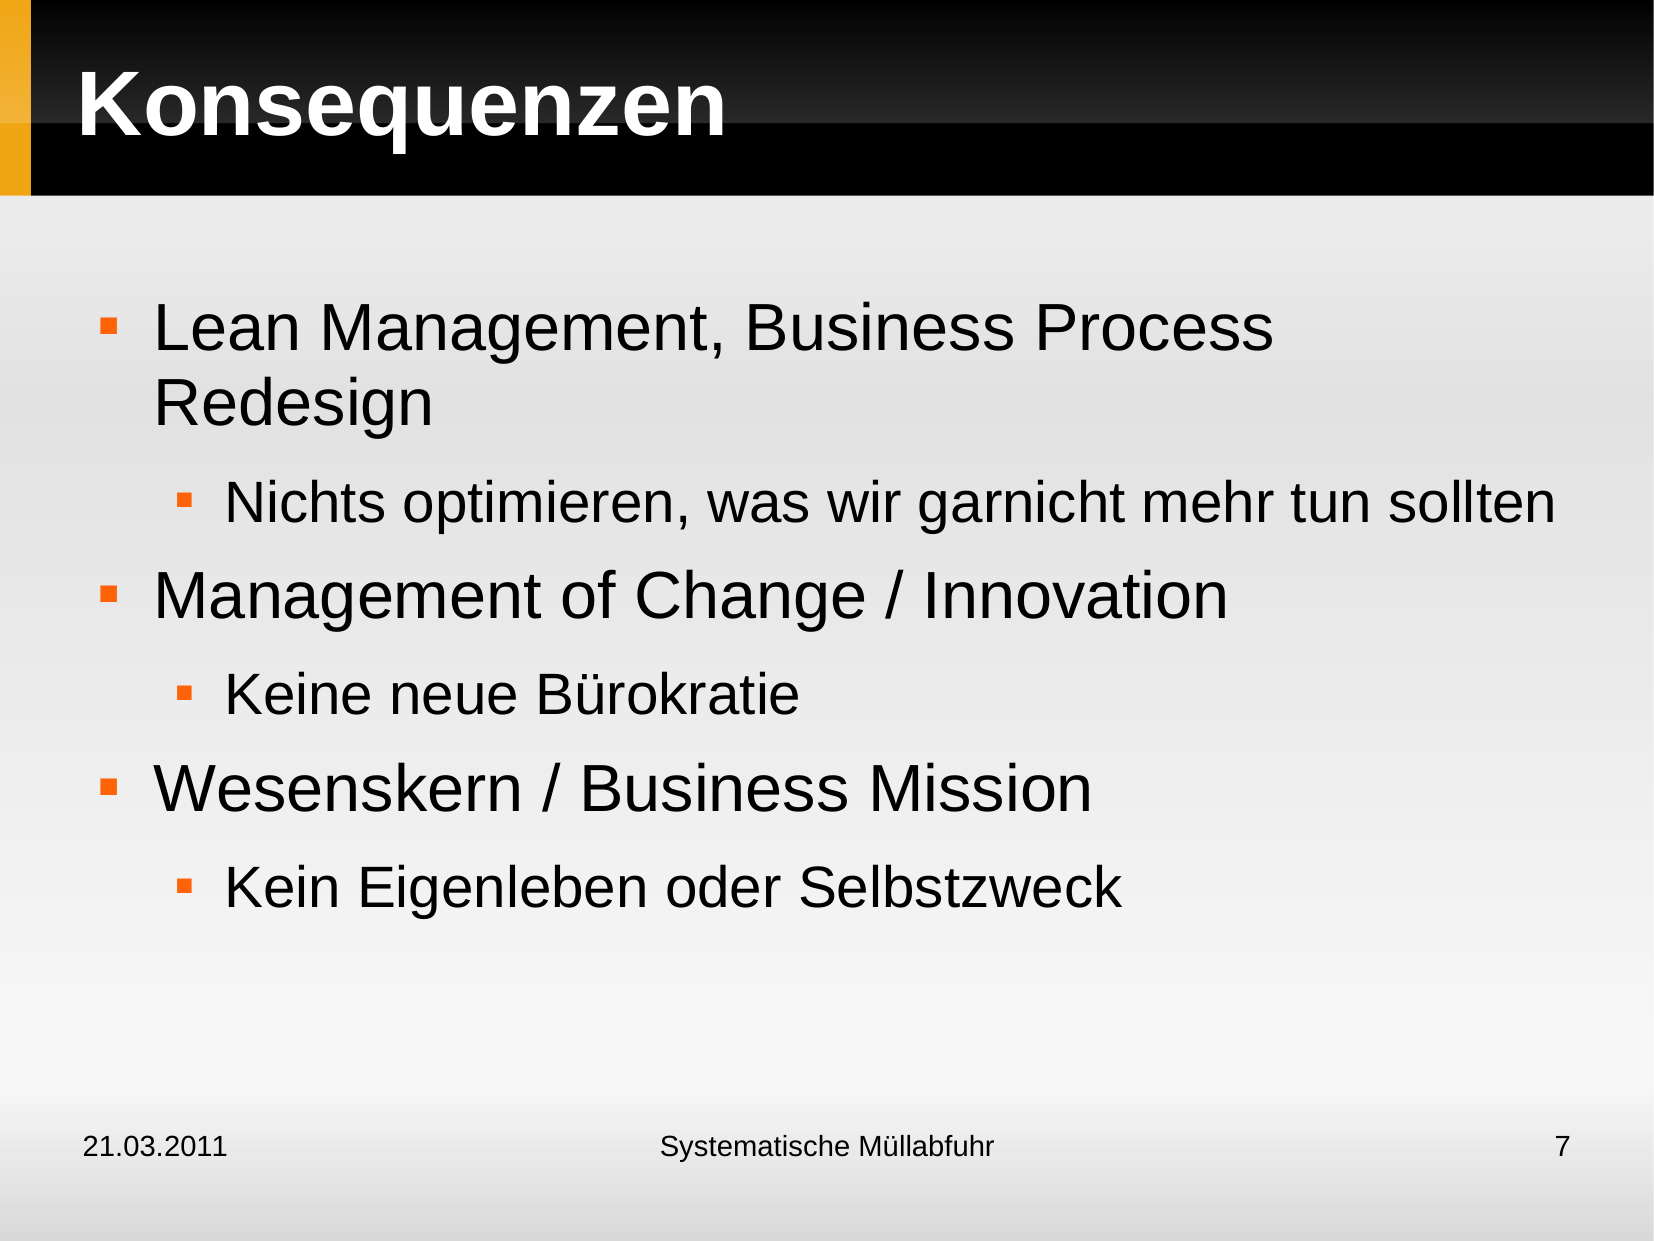

# Konsequenzen
Lean Management, Business Process Redesign
Nichts optimieren, was wir garnicht mehr tun sollten
Management of Change / Innovation
Keine neue Bürokratie
Wesenskern / Business Mission
Kein Eigenleben oder Selbstzweck
21.03.2011
Systematische Müllabfuhr
7